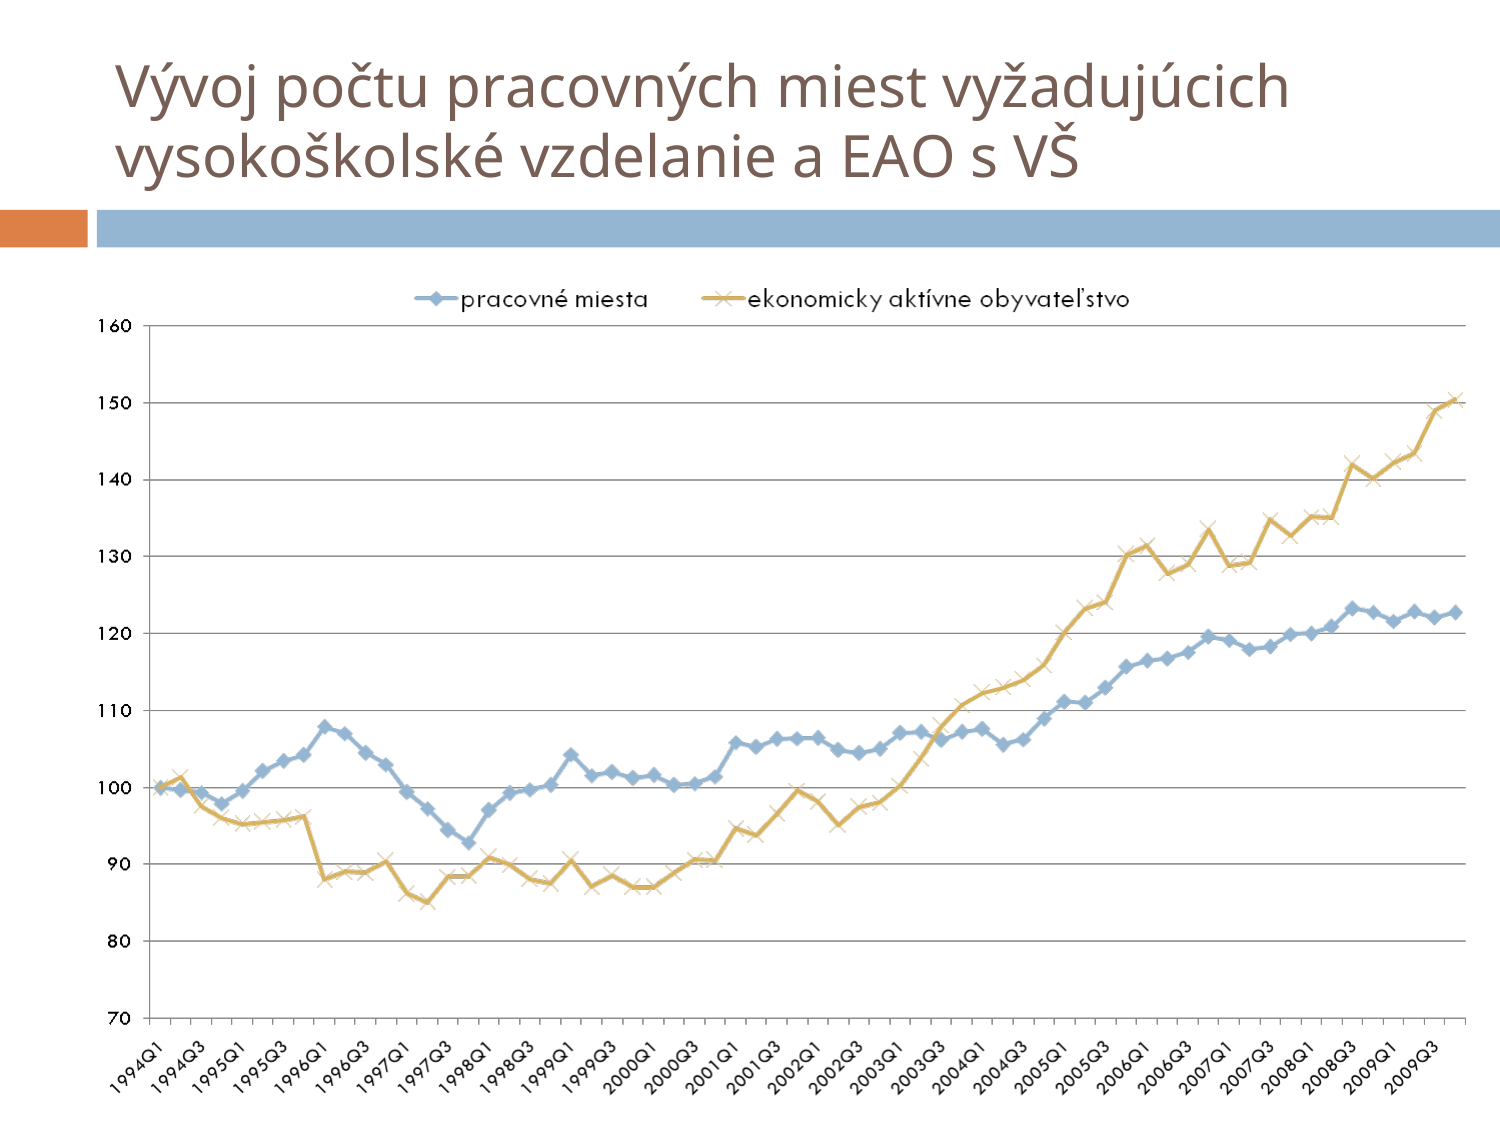

# Vývoj počtu pracovných miest vyžadujúcich vysokoškolské vzdelanie a EAO s VŠ